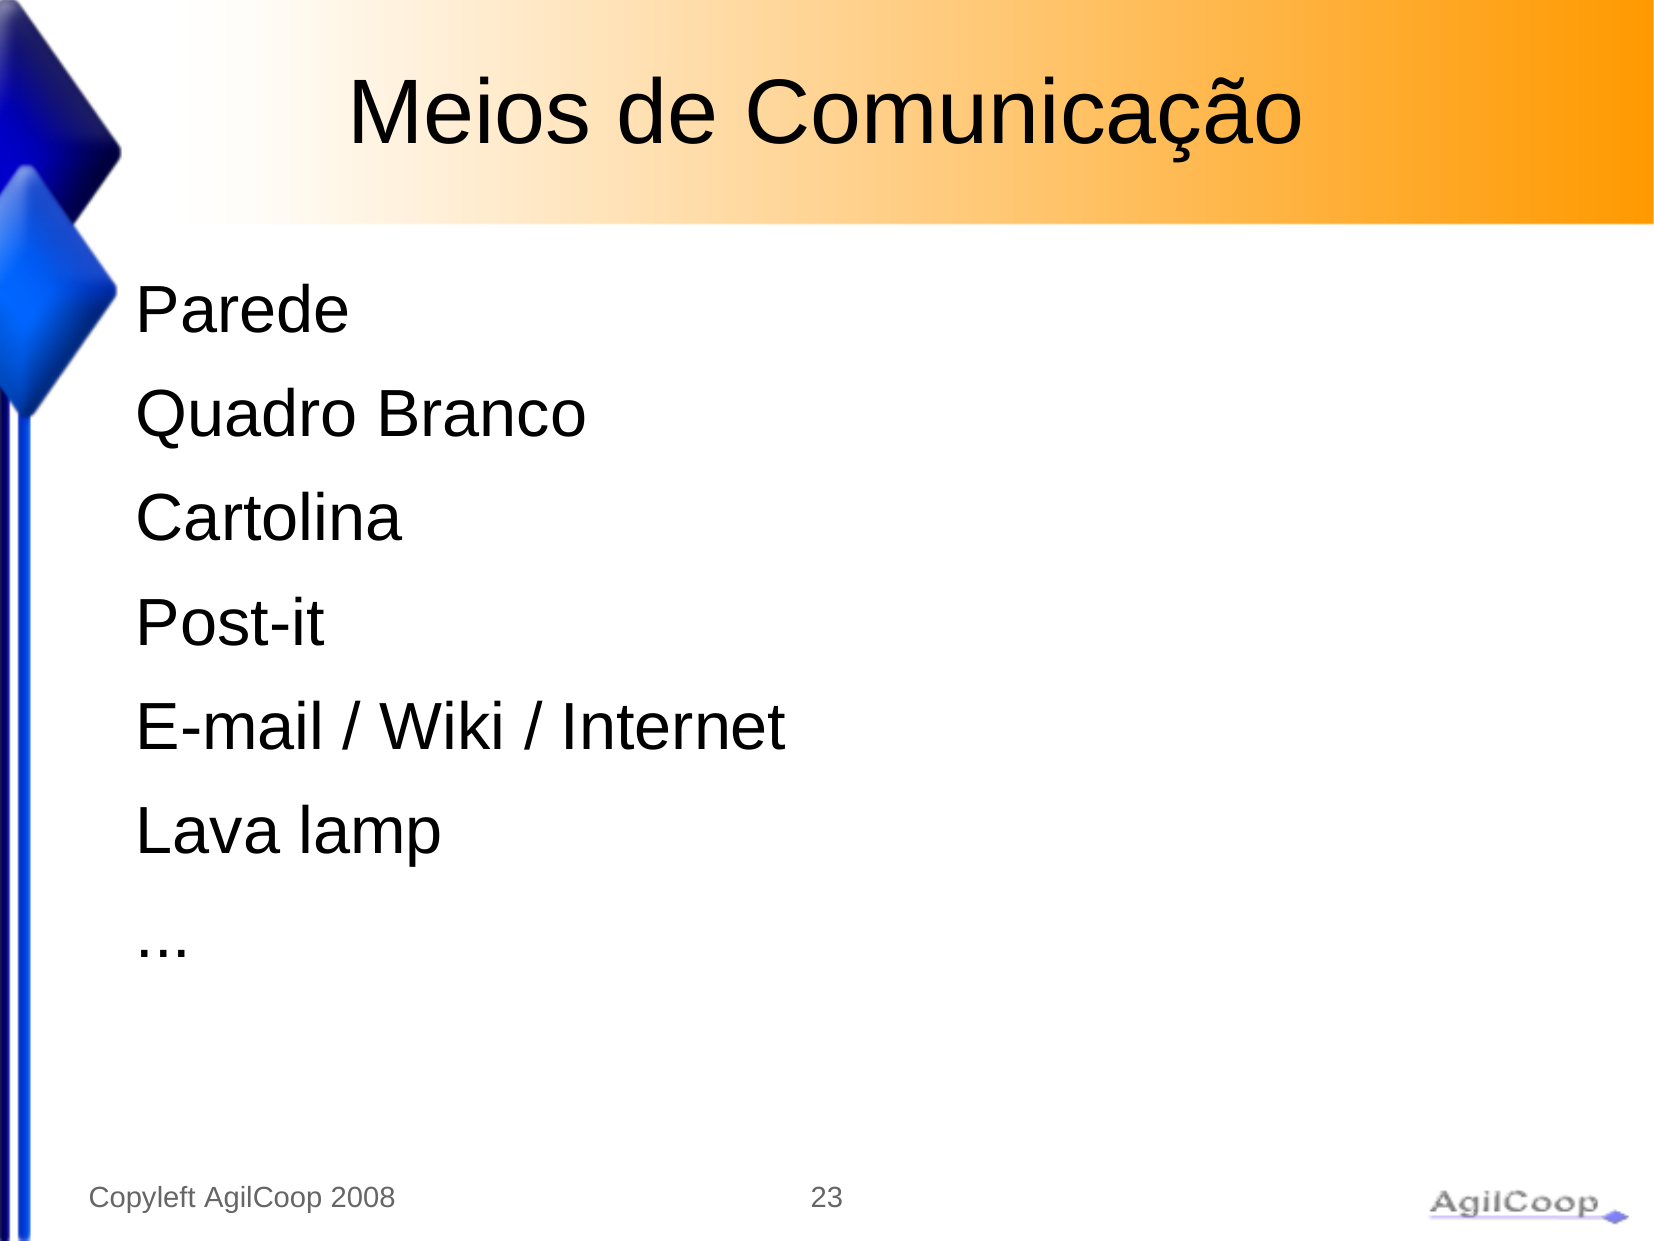

# Meios de Comunicação
Parede
Quadro Branco
Cartolina
Post-it
E-mail / Wiki / Internet
Lava lamp
...
Copyleft AgilCoop 2008
23